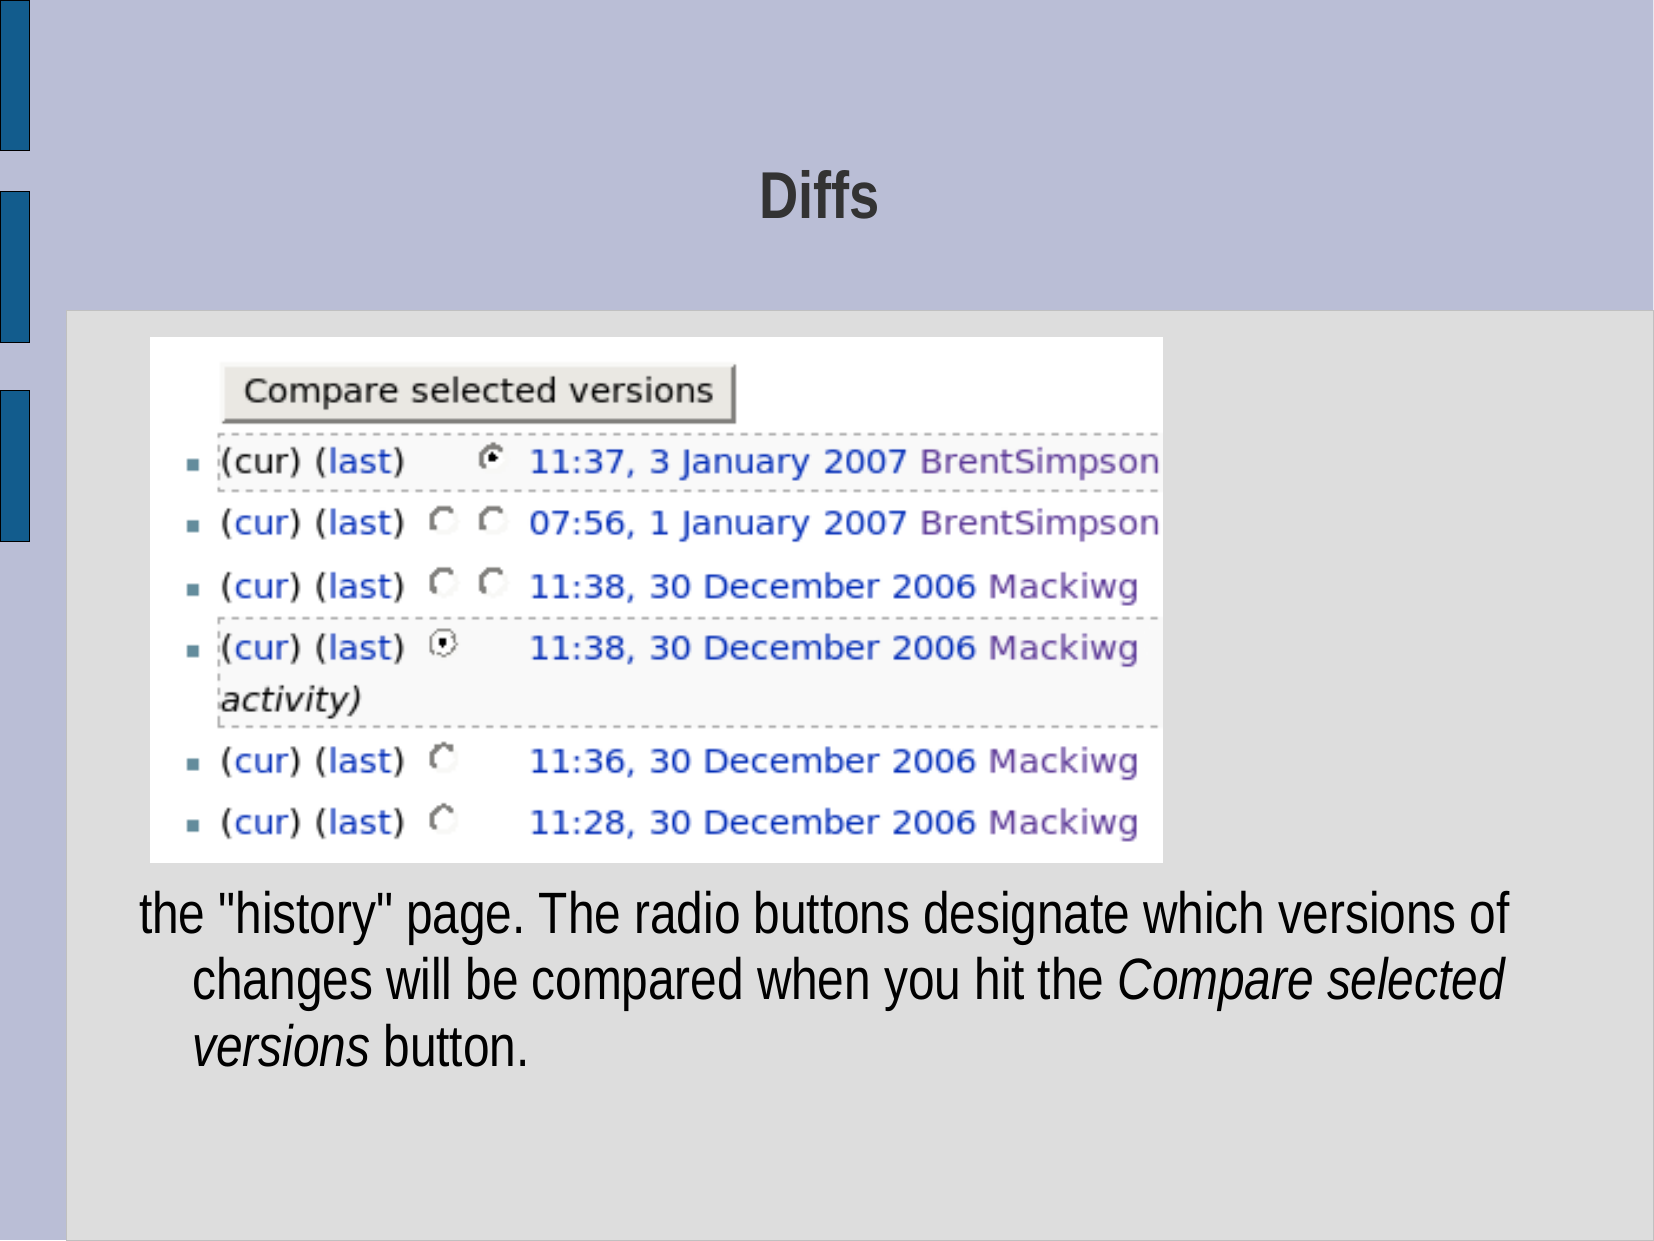

# Diffs
the "history" page. The radio buttons designate which versions of changes will be compared when you hit the Compare selected versions button.